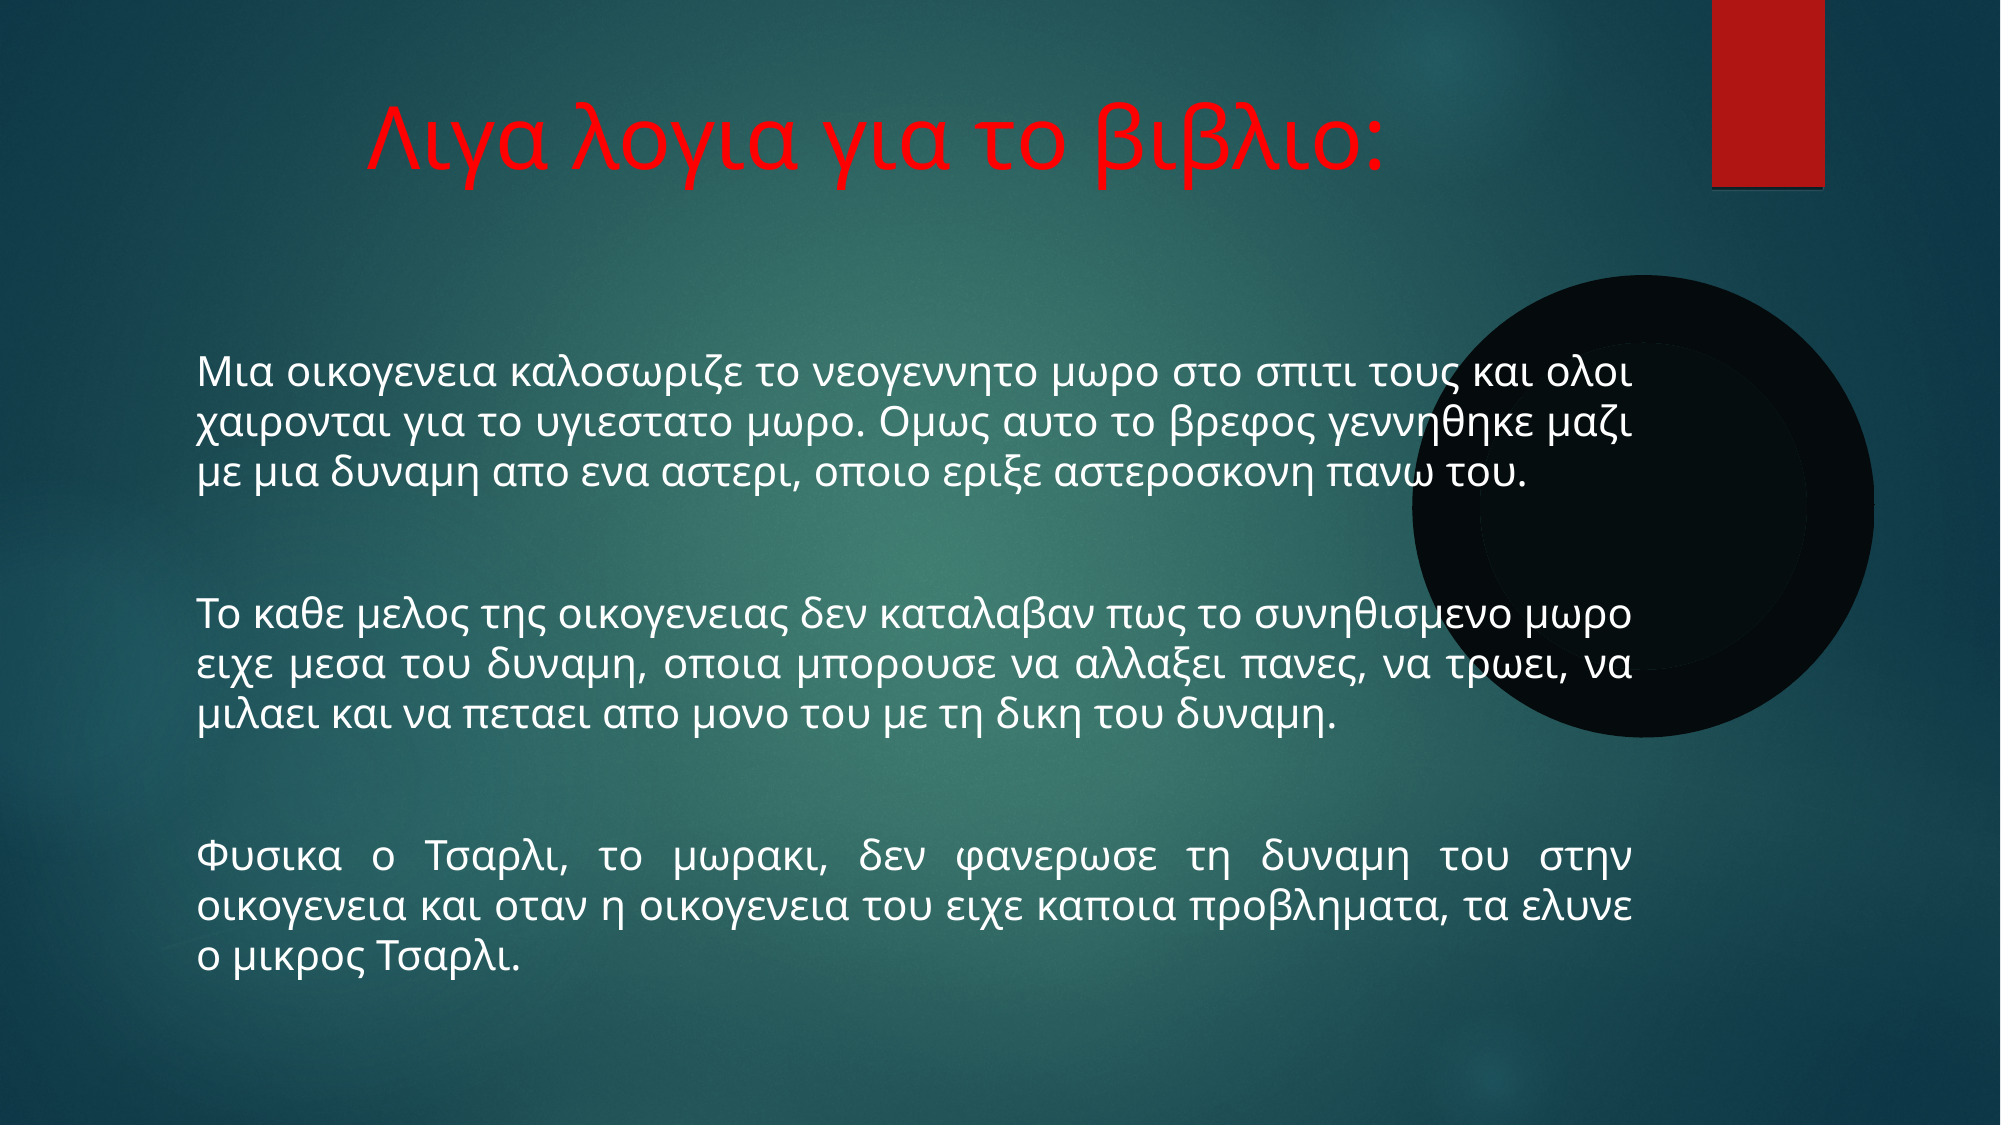

# Λιγα λογια για το βιβλιο:
Μια οικογενεια καλοσωριζε το νεογεννητο μωρο στο σπιτι τους και ολοι χαιρονται για το υγιεστατο μωρο. Ομως αυτο το βρεφος γεννηθηκε μαζι με μια δυναμη απο ενα αστερι, οποιο εριξε αστεροσκονη πανω του.
Το καθε μελος της οικογενειας δεν καταλαβαν πως το συνηθισμενο μωρο ειχε μεσα του δυναμη, οποια μπορουσε να αλλαξει πανες, να τρωει, να μιλαει και να πεταει απο μονο του με τη δικη του δυναμη.
Φυσικα ο Τσαρλι, το μωρακι, δεν φανερωσε τη δυναμη του στην οικογενεια και οταν η οικογενεια του ειχε καποια προβληματα, τα ελυνε ο μικρος Τσαρλι.